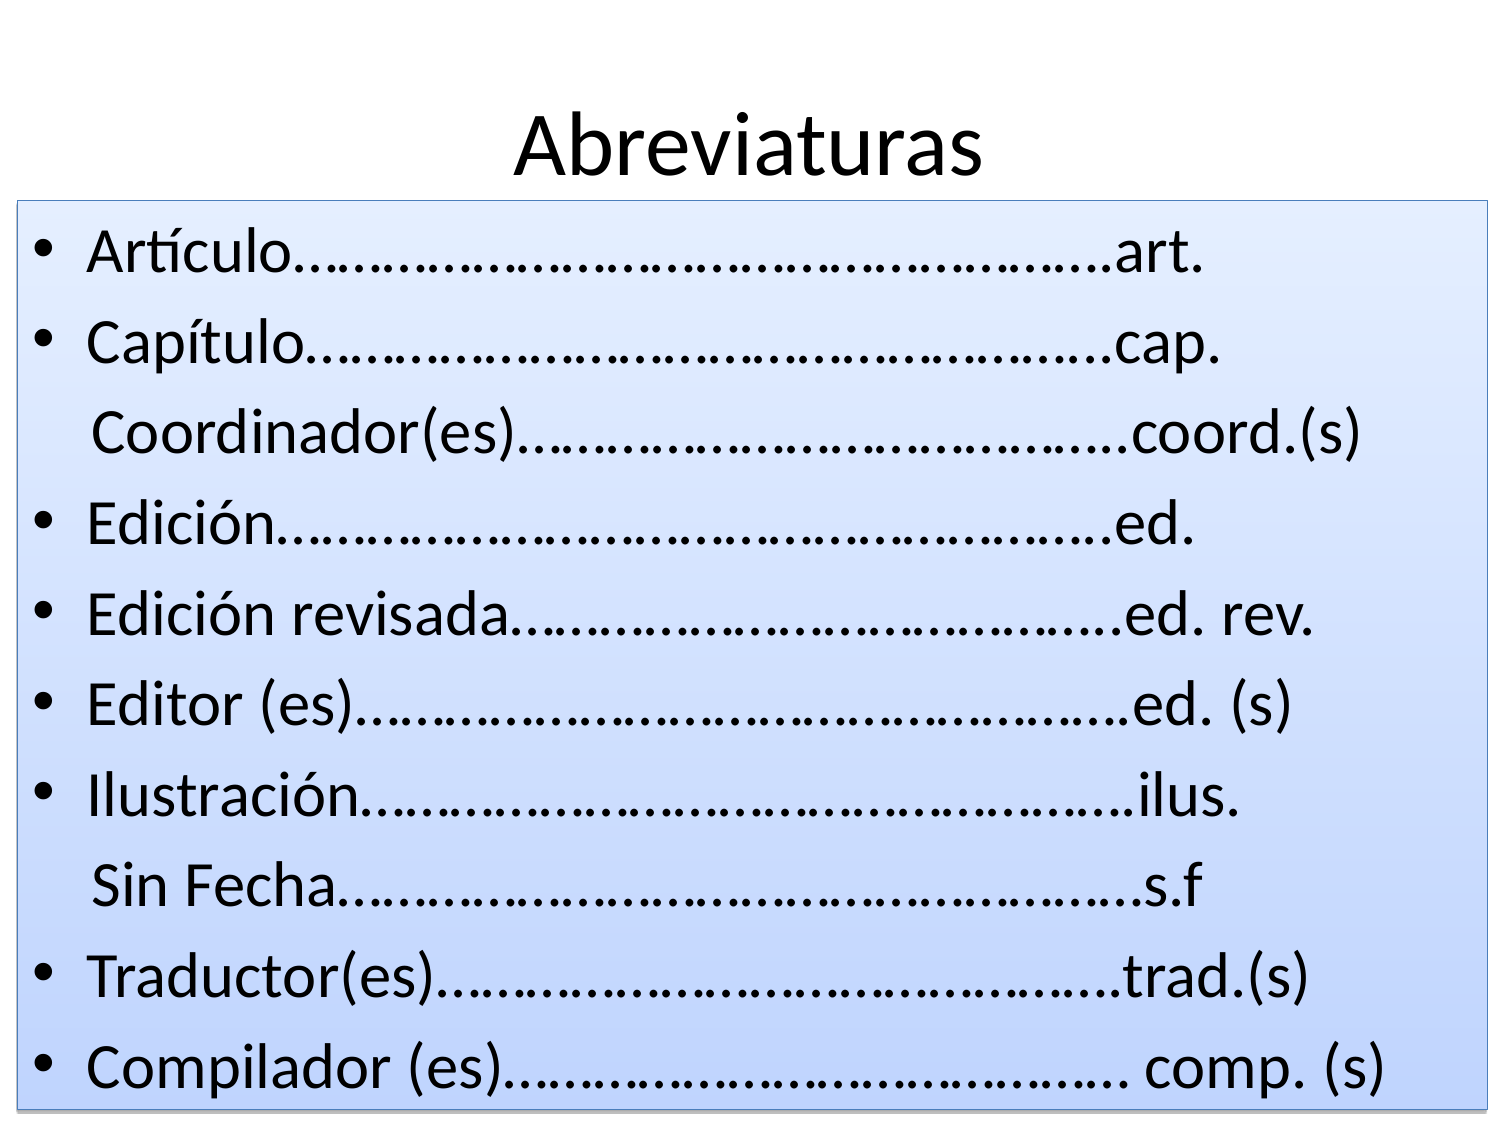

Abreviaturas
Artículo……………………………………………….art.
Capítulo……………………………………………...cap.
 Coordinador(es)…………………………………..coord.(s)
Edición………………………………………………..ed.
Edición revisada…………………………………..ed. rev.
Editor (es)…………………………………………….ed. (s)
Ilustración…………………………………………….ilus.
 Sin Fecha………………………………………………s.f
Traductor(es)……………………………………….trad.(s)
Compilador (es)…………………………………… comp. (s)